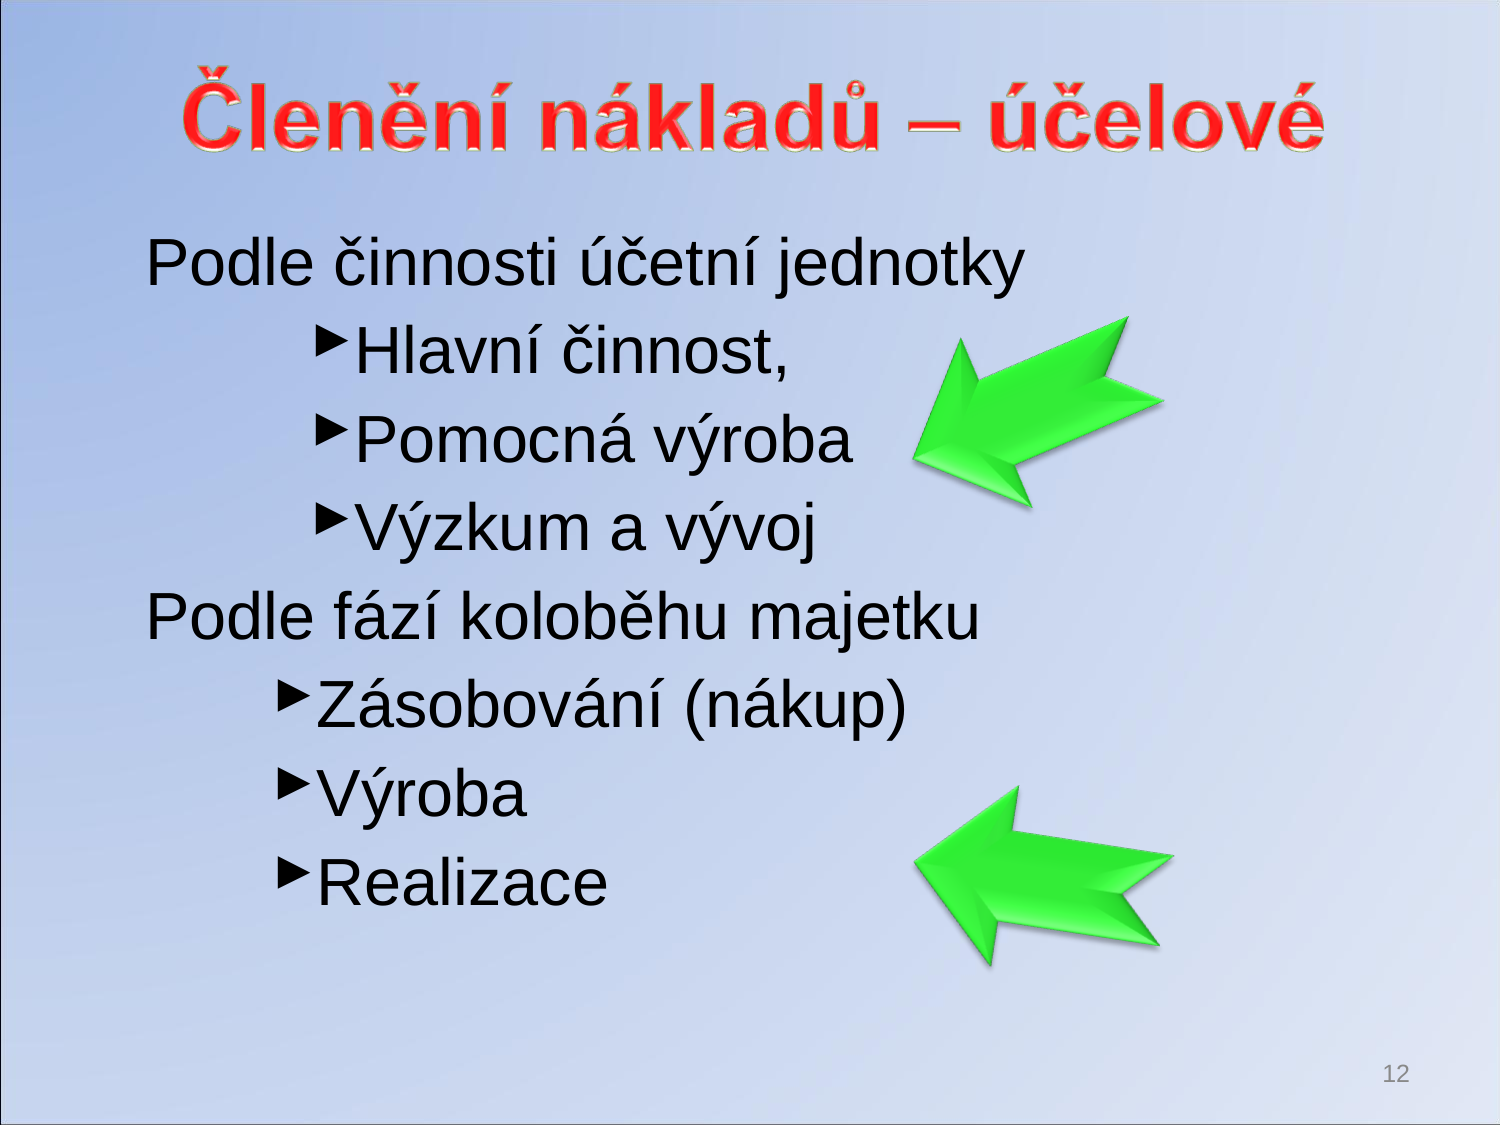

# Podle činnosti účetní jednotky
Hlavní činnost,
Pomocná výroba
Výzkum a vývoj
Podle fází koloběhu majetku
Zásobování (nákup)
Výroba
Realizace